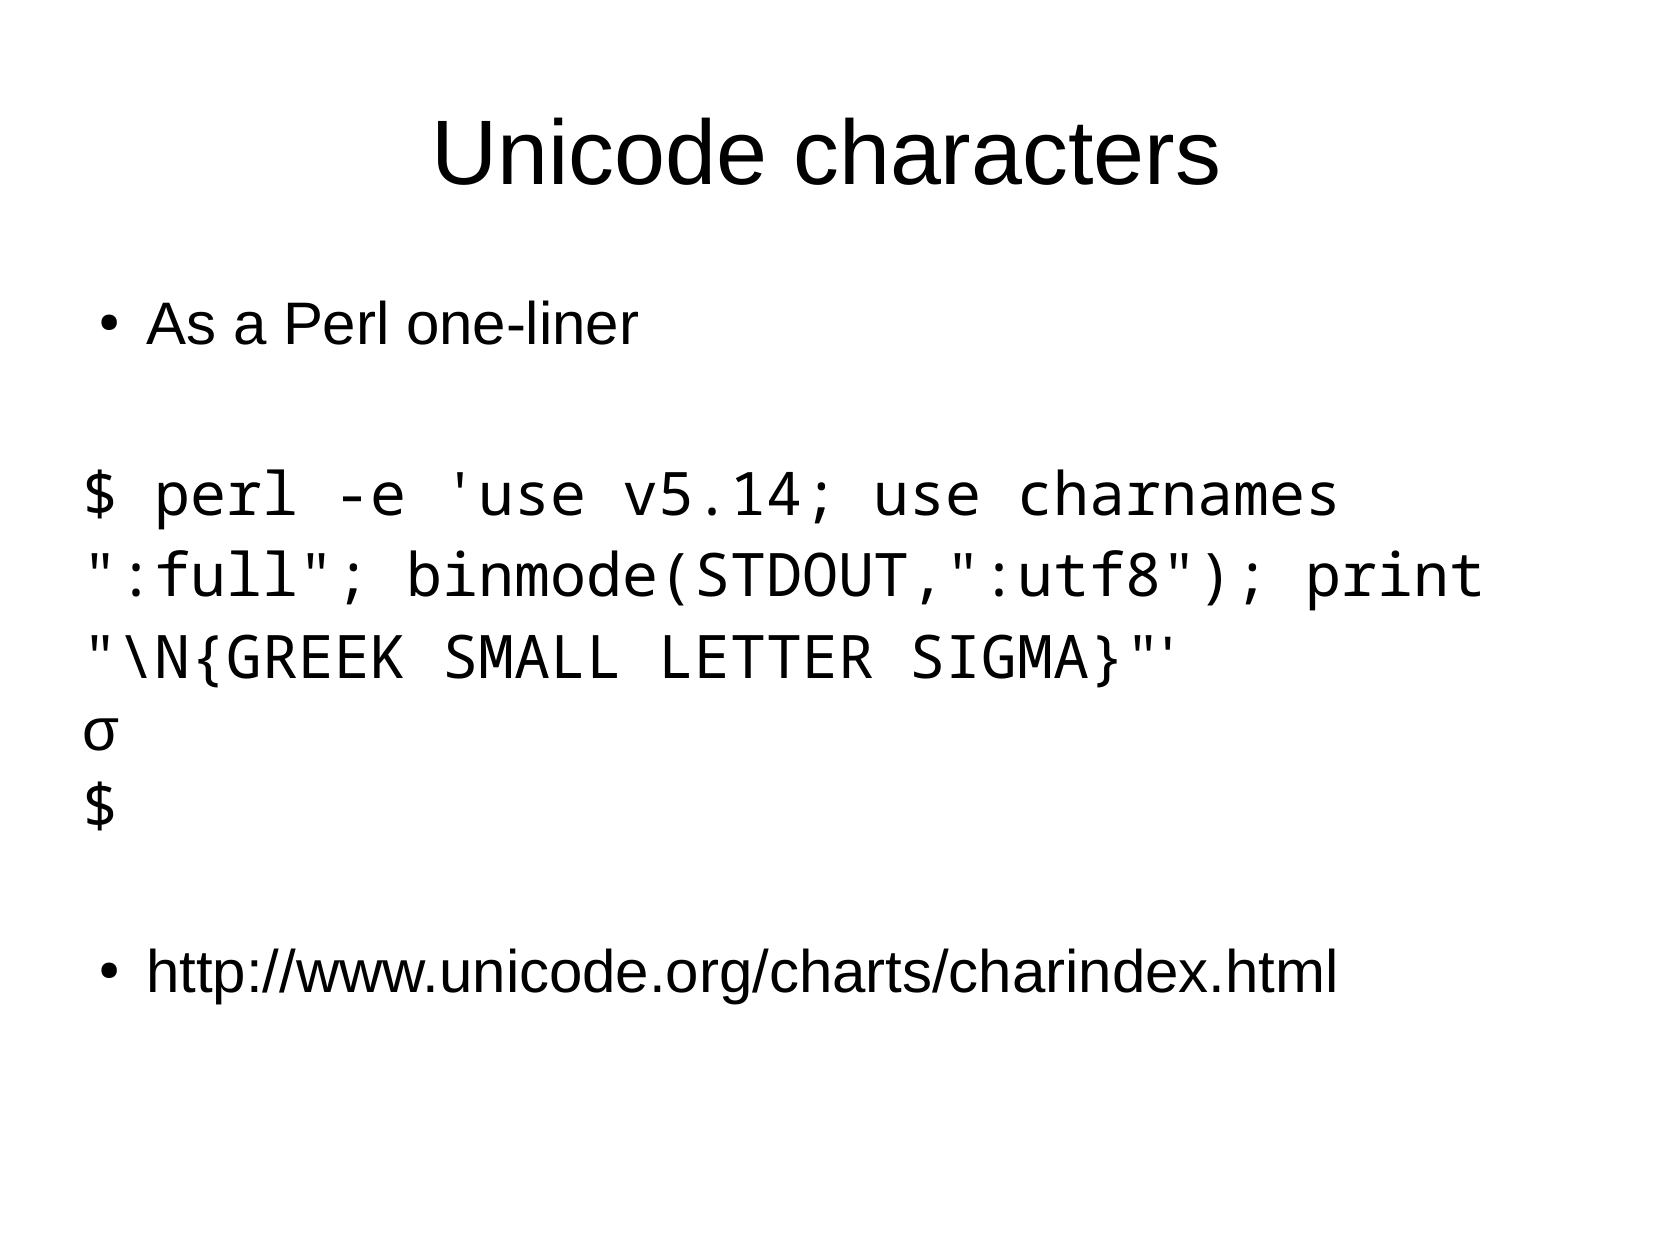

# Unicode characters
As a Perl one-liner
$ perl -e 'use v5.14; use charnames ":full"; binmode(STDOUT,":utf8"); print "\N{GREEK SMALL LETTER SIGMA}"'
σ
$
http://www.unicode.org/charts/charindex.html